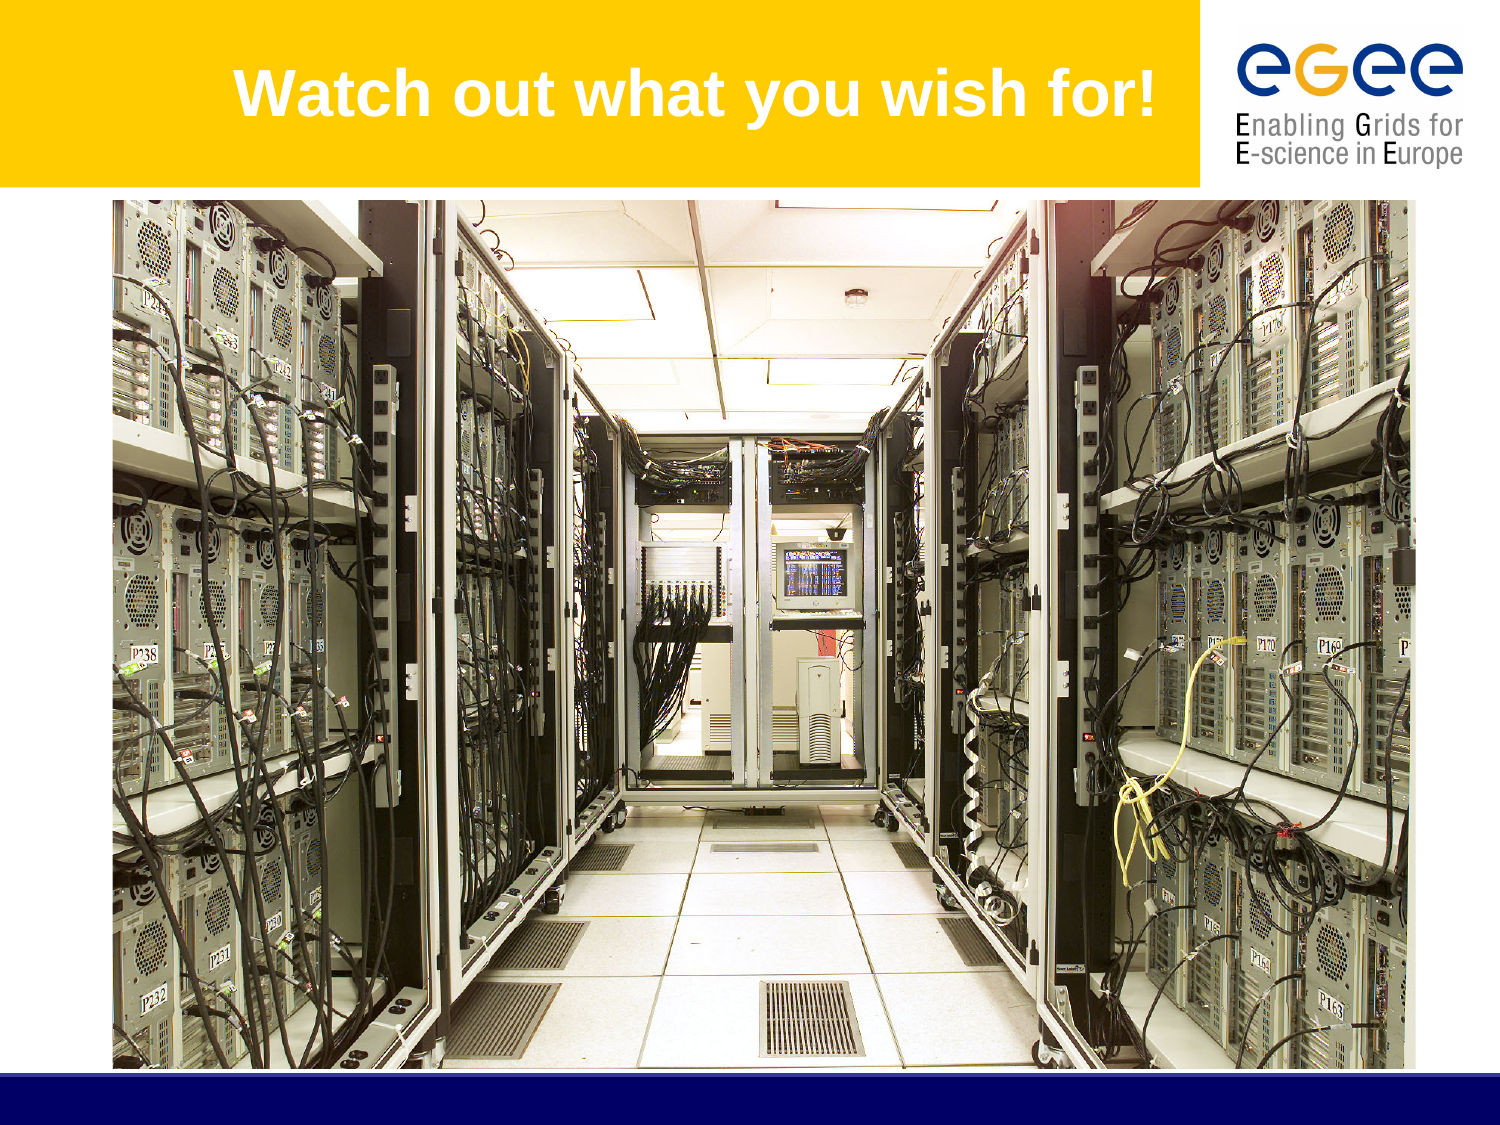

# Watch out what you wish for!